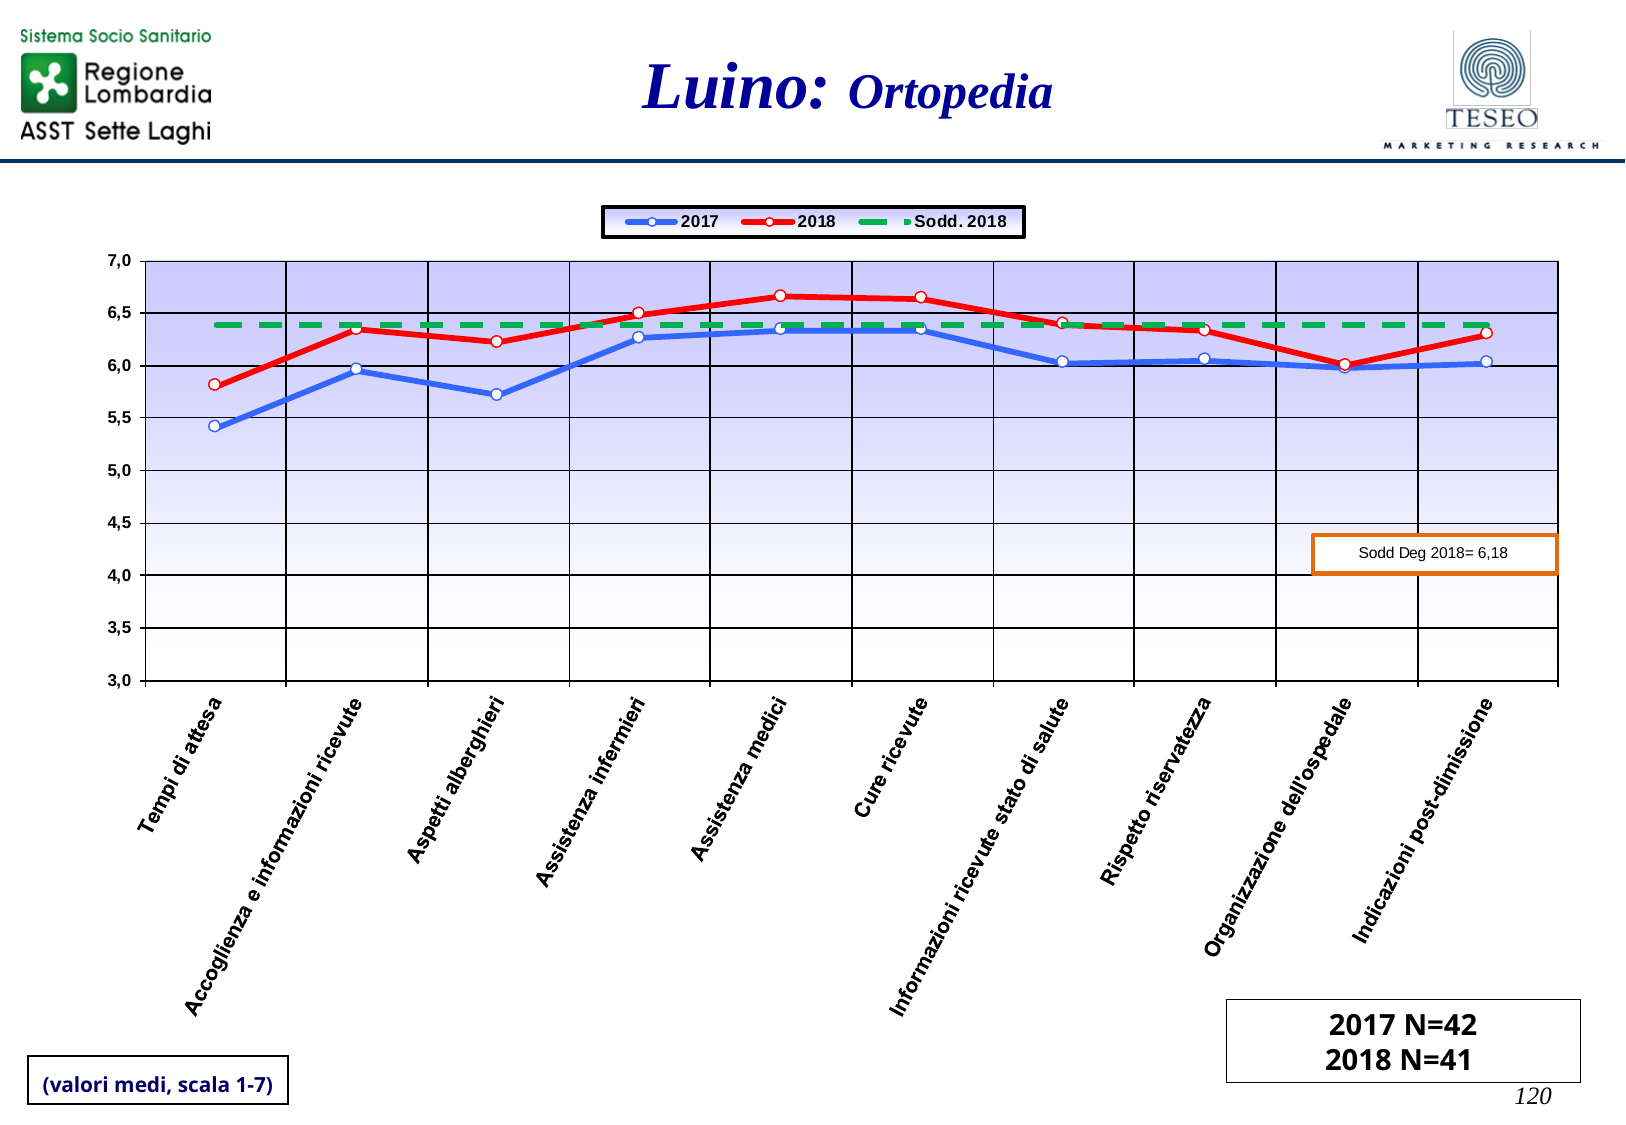

Luino: Ortopedia
2017 N=42
2018 N=41
(valori medi, scala 1-7)